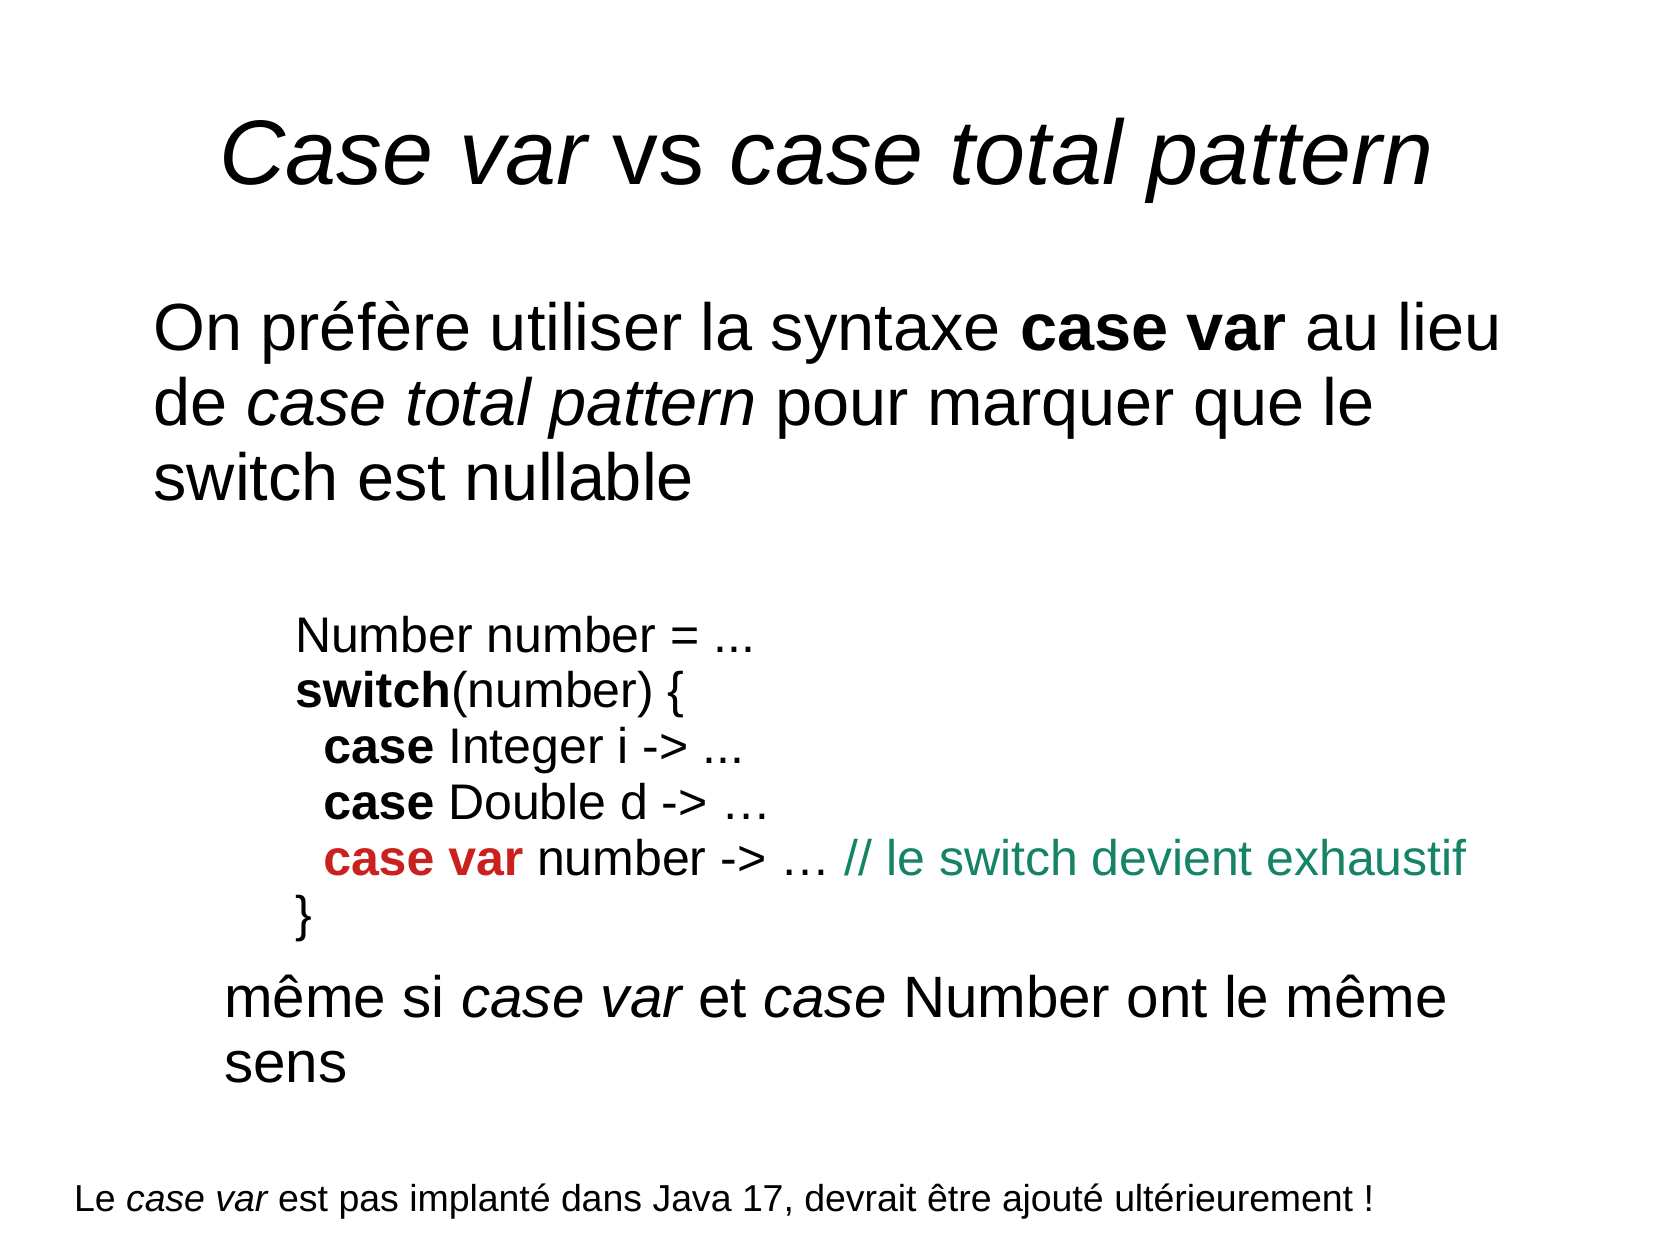

# Case var vs case total pattern
On préfère utiliser la syntaxe case var au lieu de case total pattern pour marquer que le switch est nullable
Number number = ...
switch(number) {
 case Integer i -> ...
 case Double d -> …
 case var number -> … // le switch devient exhaustif
}
même si case var et case Number ont le même sens
Le case var est pas implanté dans Java 17, devrait être ajouté ultérieurement !